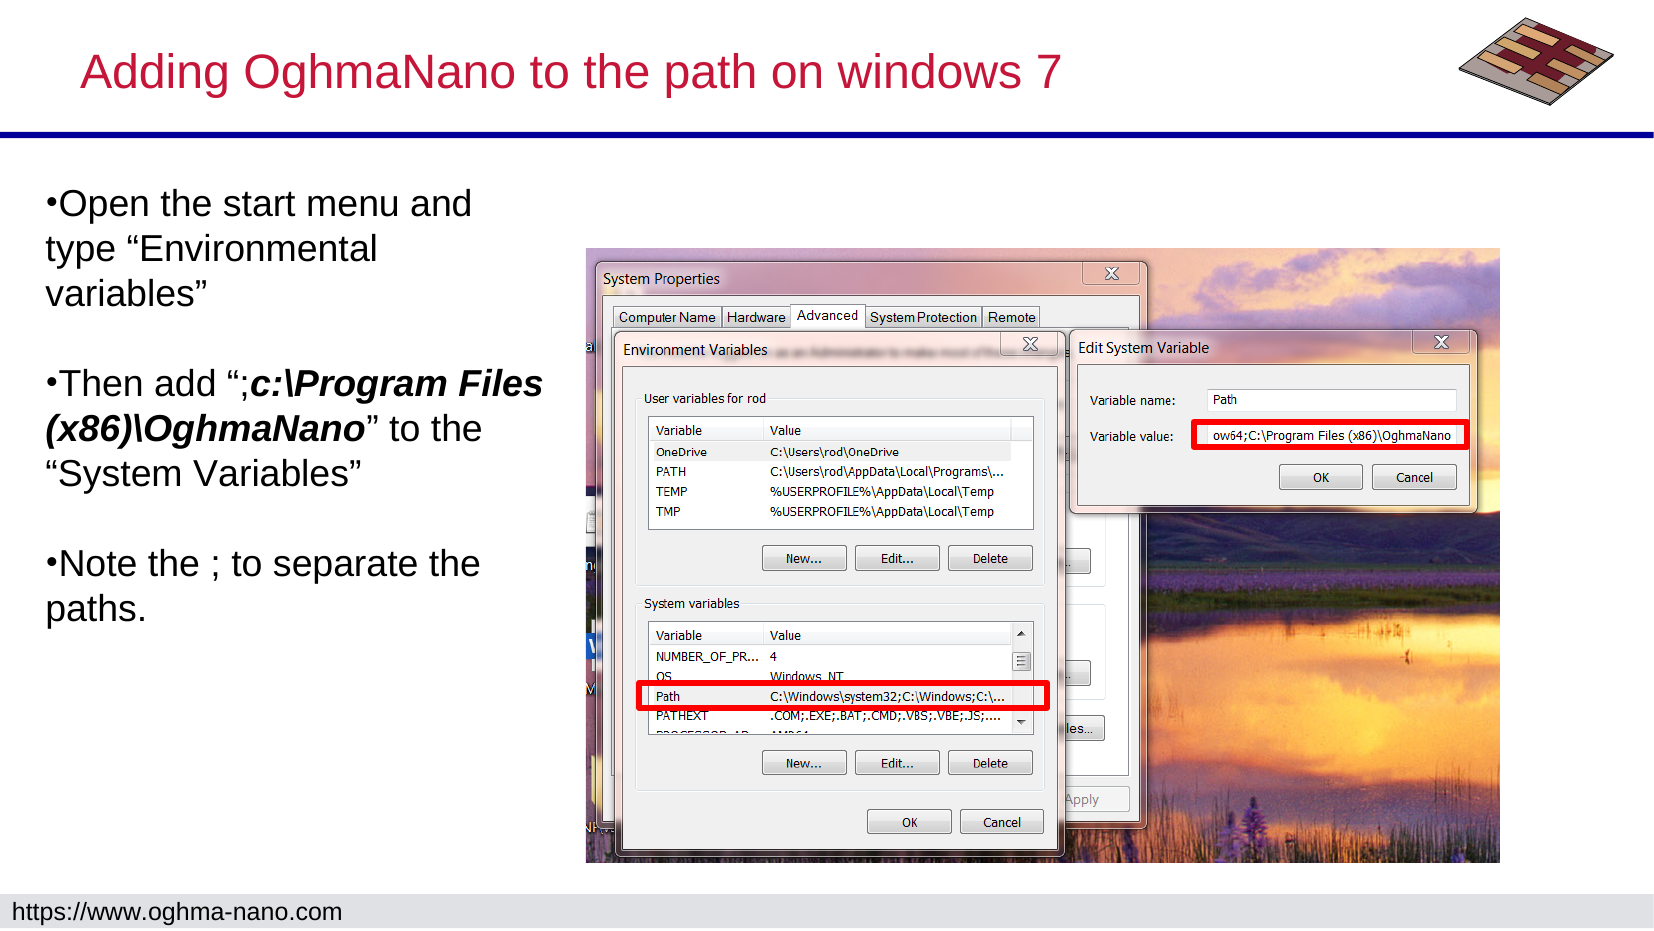

# Adding OghmaNano to the path on windows 7
Open the start menu and type “Environmental variables”
Then add “;c:\Program Files (x86)\OghmaNano” to the “System Variables”
Note the ; to separate the paths.